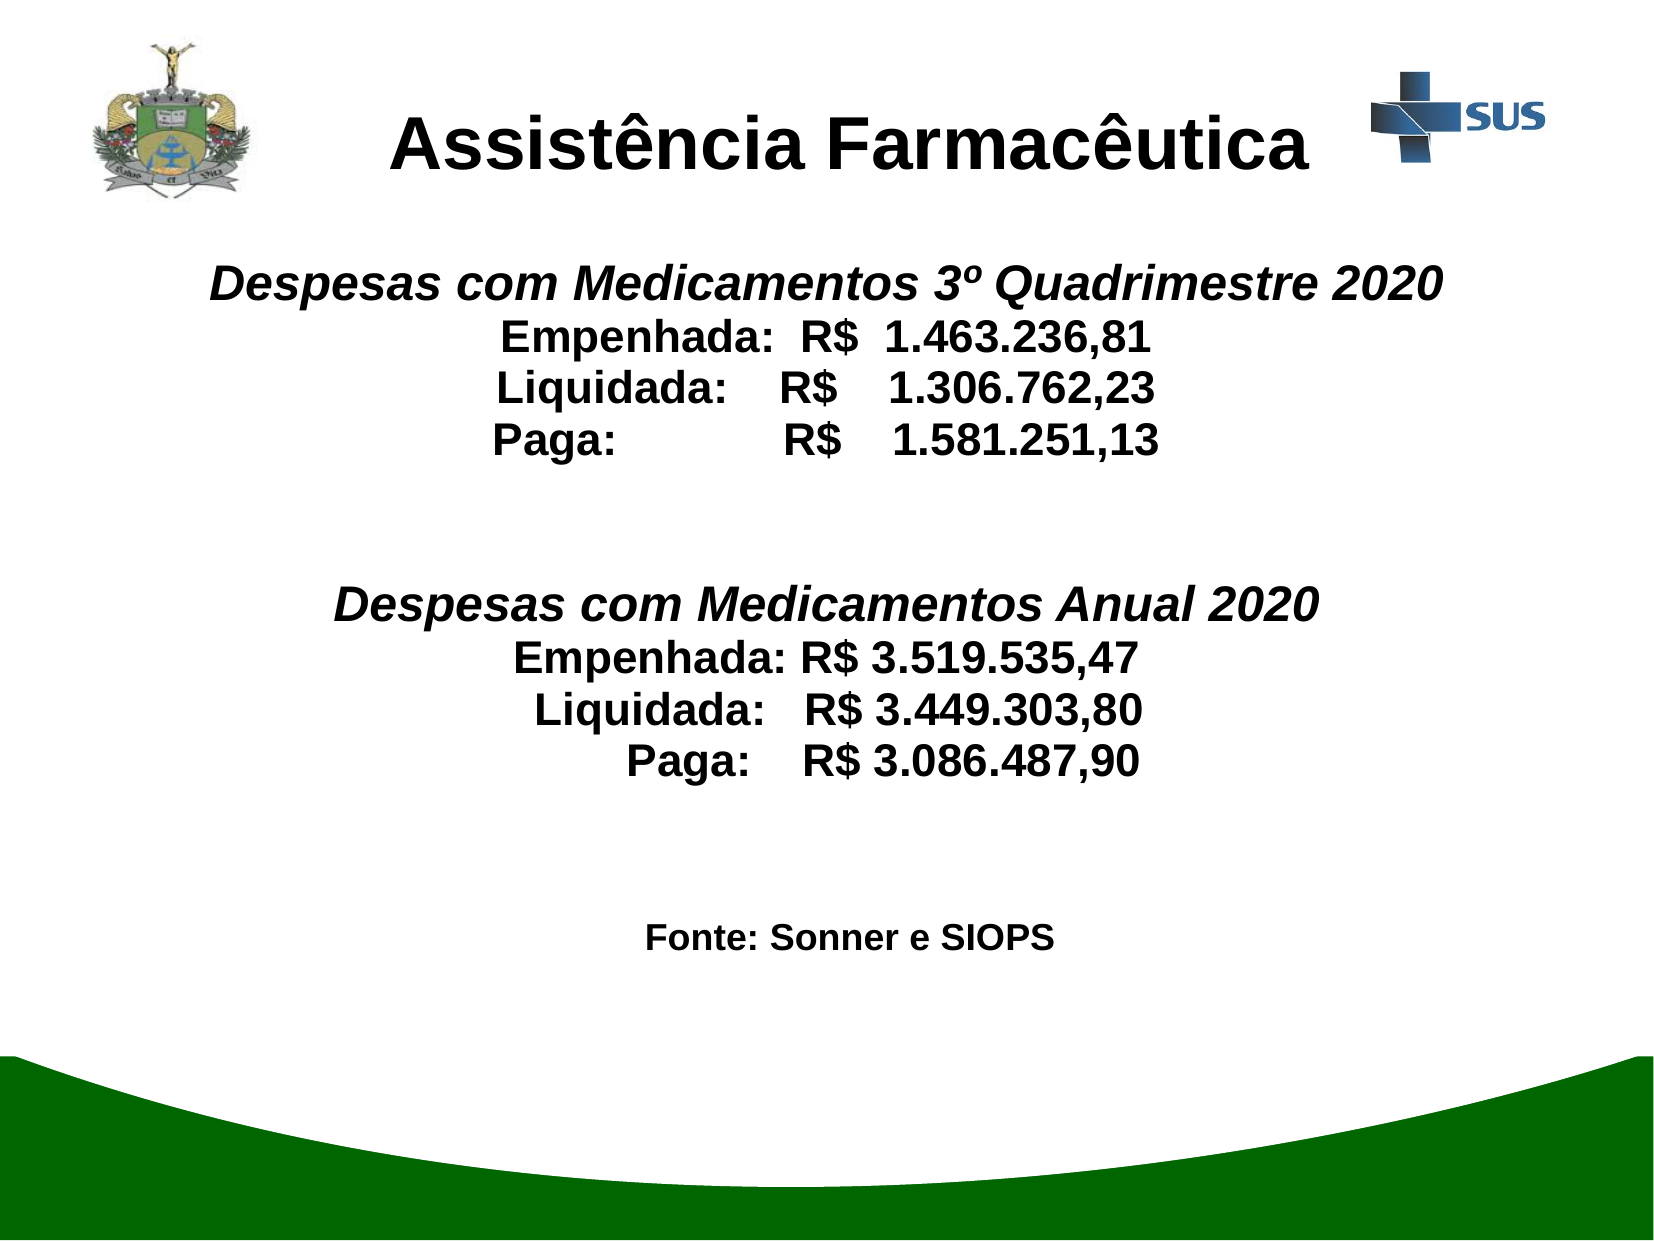

Assistência Farmacêutica
Despesas com Medicamentos 3º Quadrimestre 2020
Empenhada: R$ 1.463.236,81
Liquidada: R$ 1.306.762,23
Paga: R$ 1.581.251,13
Despesas com Medicamentos Anual 2020
Empenhada: R$ 3.519.535,47
 Liquidada: R$ 3.449.303,80
 Paga: R$ 3.086.487,90
Fonte: Sonner e SIOPS